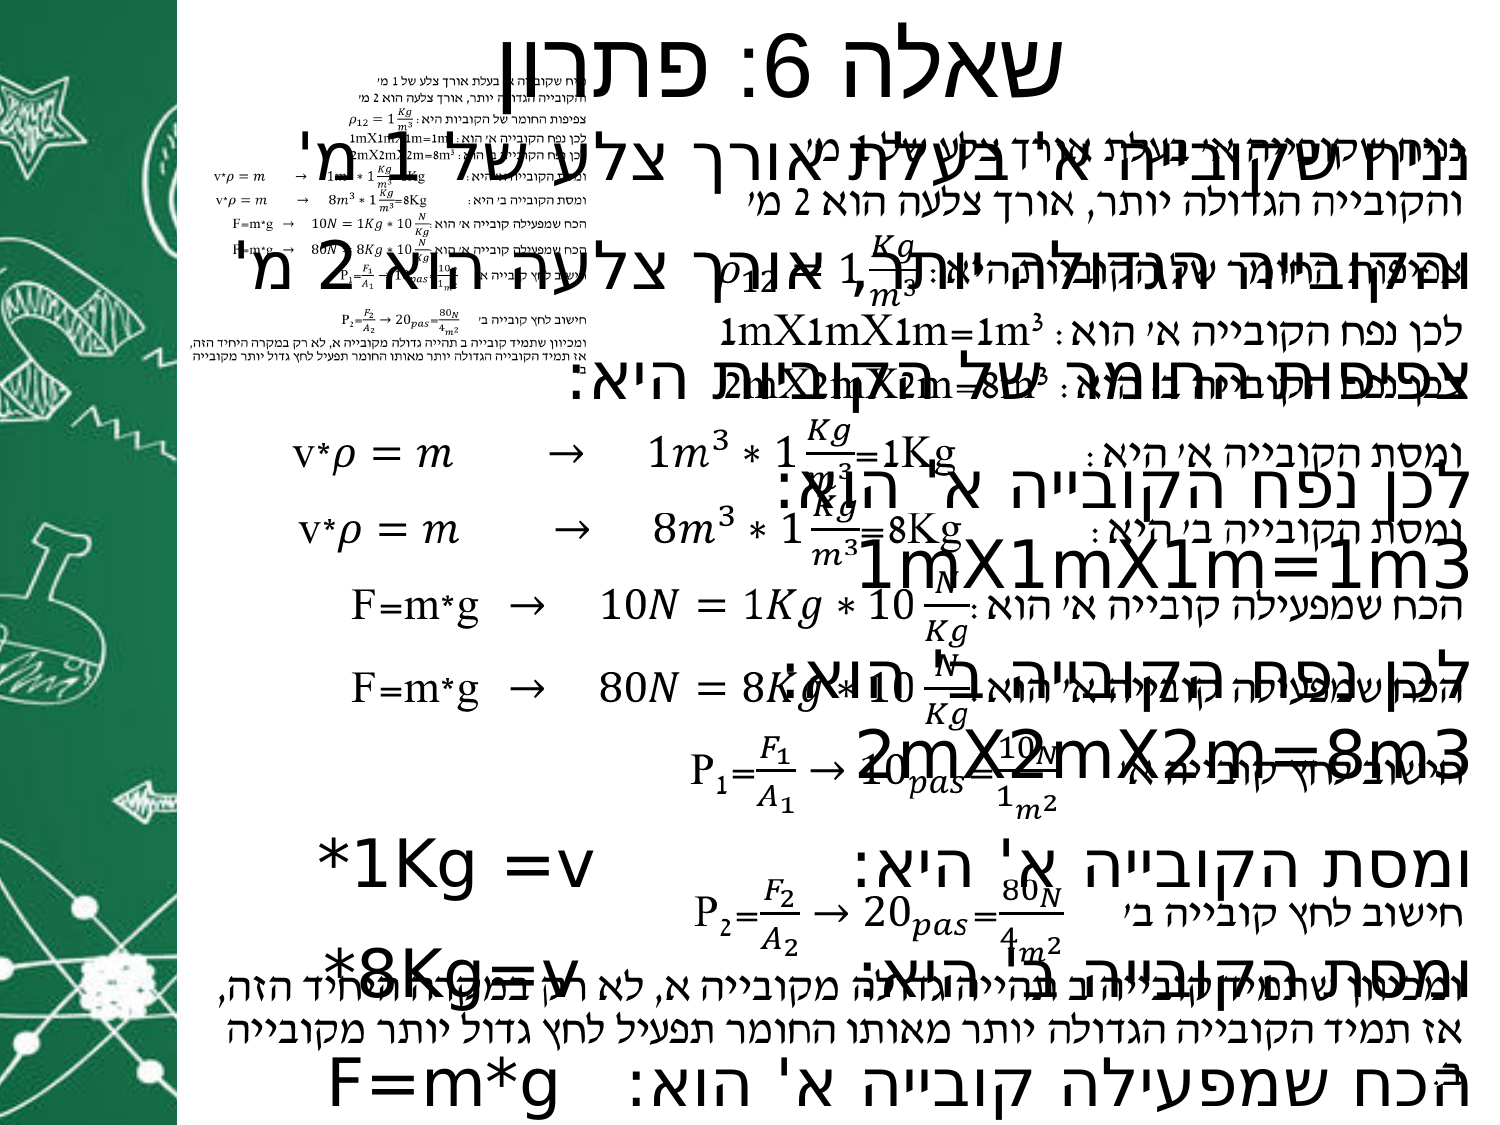

# שאלה 6: פתרון
נניח שקובייה א' בעלת אורך צלע של 1 מ'
והקובייה הגדולה יותר, אורך צלעה הוא 2 מ'
צפיפות החומר של הקוביות היא:
לכן נפח הקובייה א' הוא: 1mX1mX1m=1m3
לכן נפח הקובייה ב' הוא: 2mX2mX2m=8m3
ומסת הקובייה א' היא: 1Kg =v*
ומסת הקובייה ב' היא: 8Kg=v*
הכח שמפעילה קובייה א' הוא: F=m*g
הכח שמפעילה קובייה א' הוא: F=m*g
חישוב לחץ קובייה א' P1==
חישוב לחץ קובייה ב' P2==
ומכיוון שתמיד קובייה ב תהייה גדולה מקובייה א, לא רק במקרה היחיד הזה, אז תמיד הקובייה הגדולה יותר מאותו החומר תפעיל לחץ גדול יותר מקובייה ב.